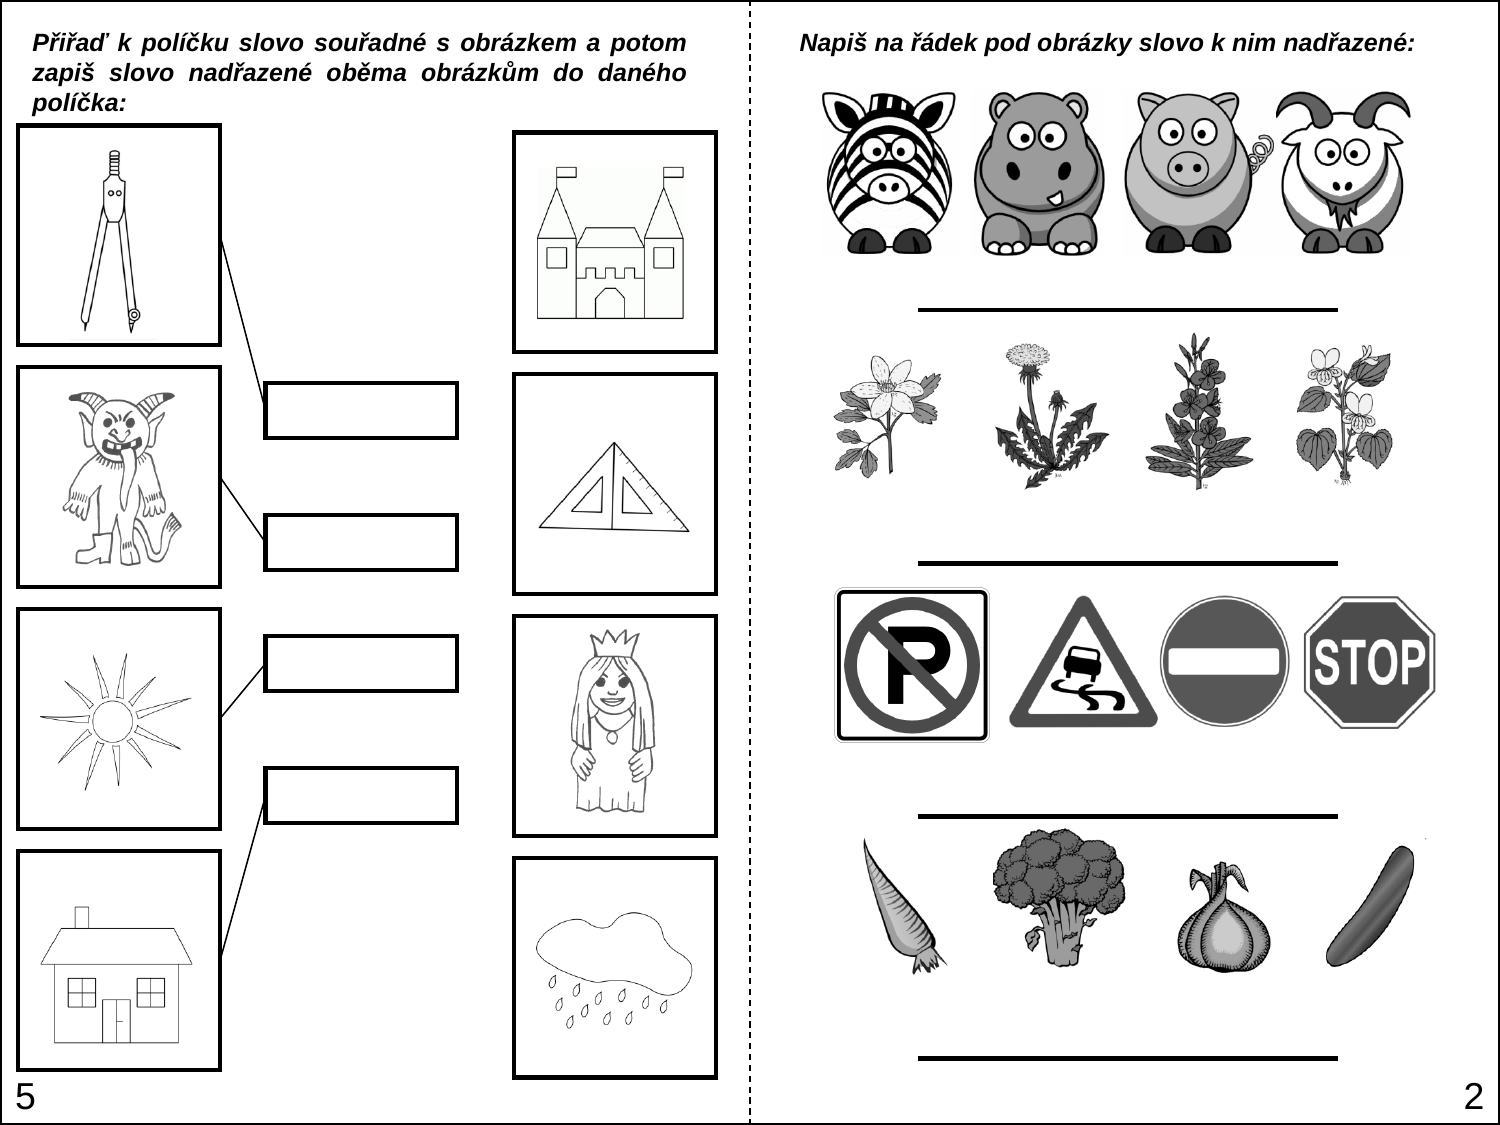

Přiřaď k políčku slovo souřadné s obrázkem a potom zapiš slovo nadřazené oběma obrázkům do daného políčka:
Napiš na řádek pod obrázky slovo k nim nadřazené:
5
2